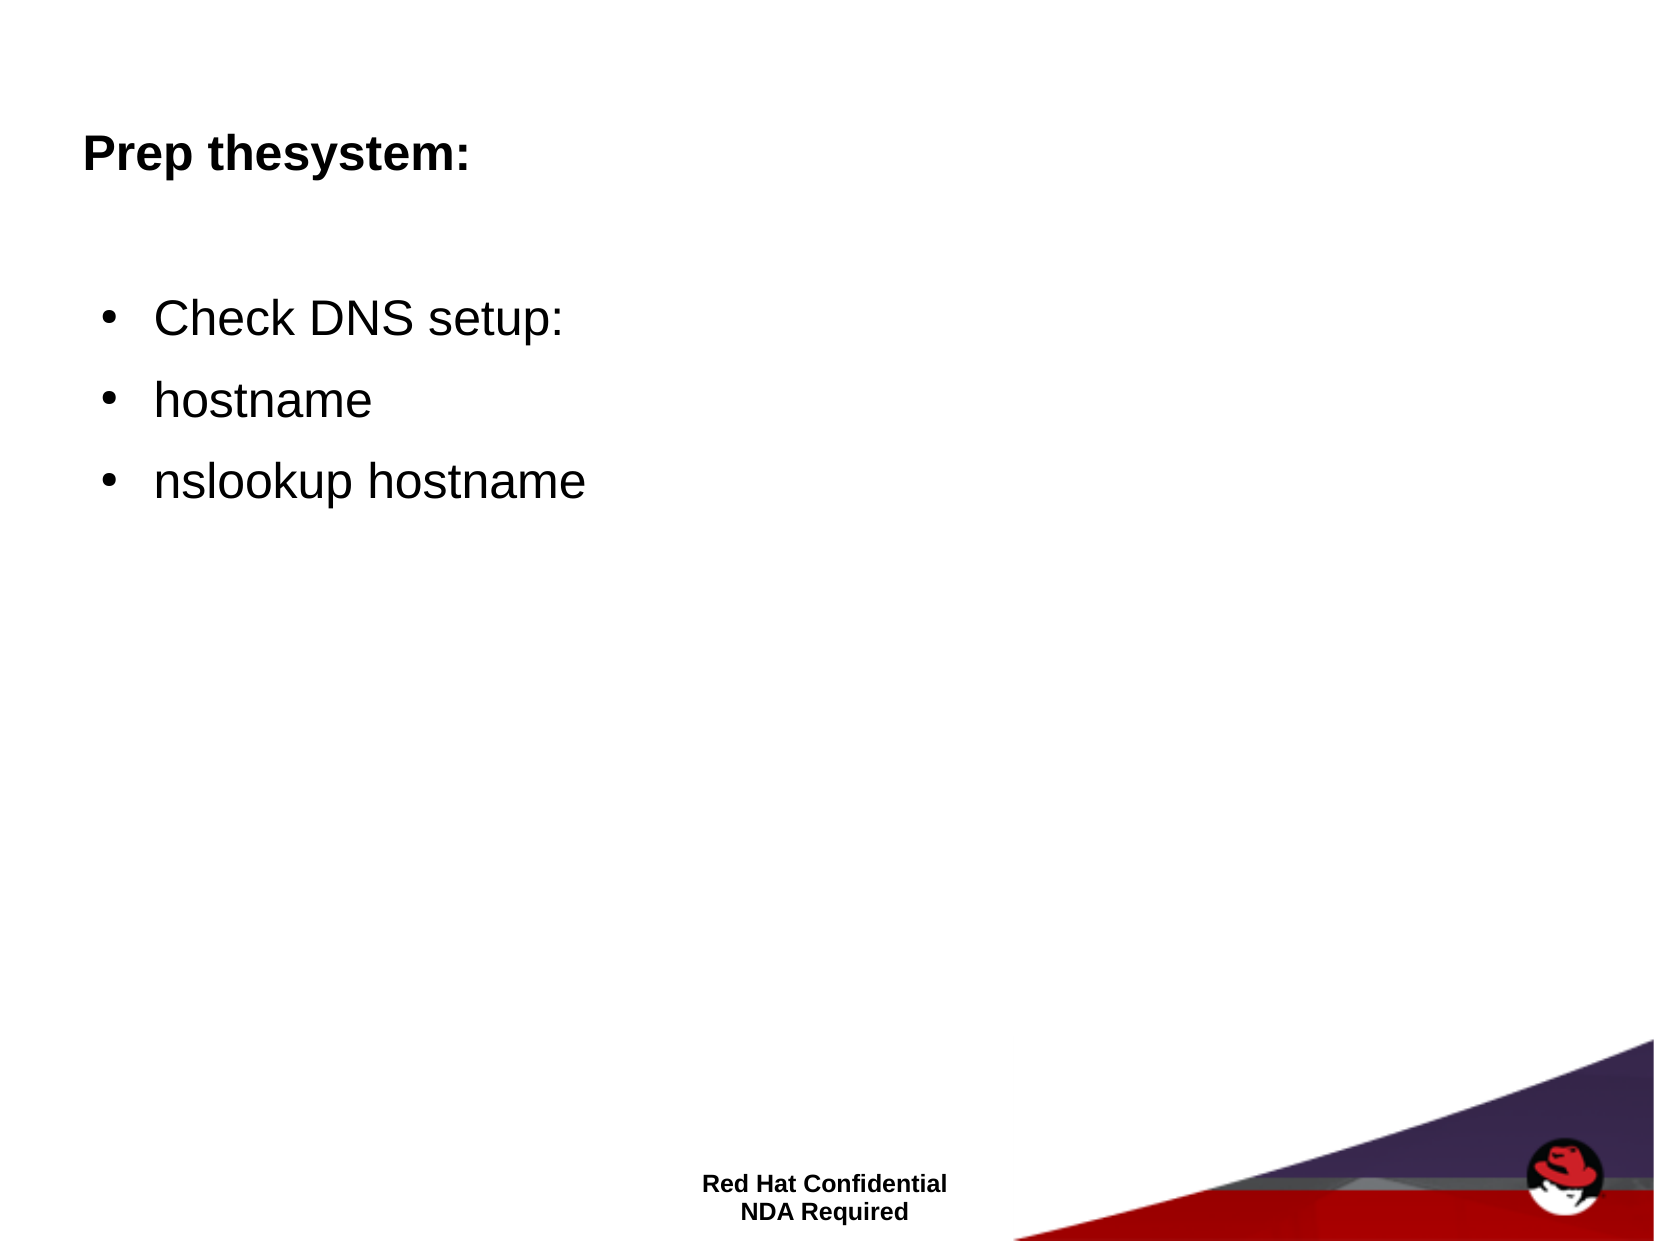

# Prep thesystem:
Check DNS setup:
hostname
nslookup hostname